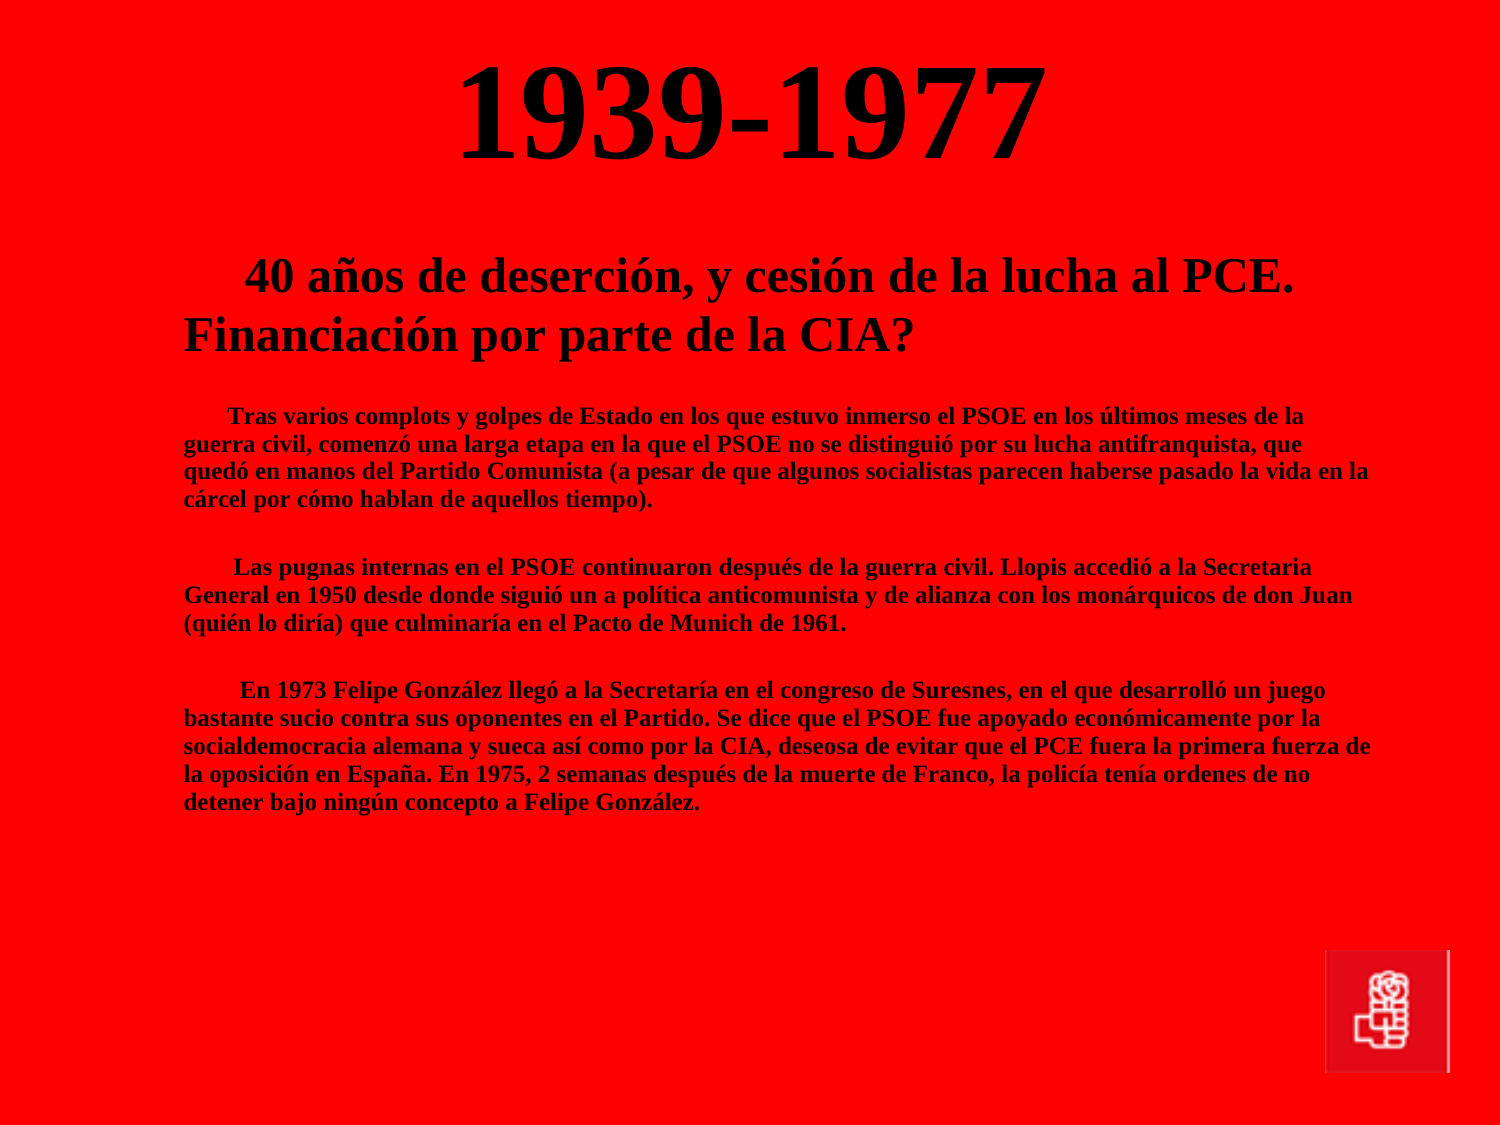

# 1939-1977
 40 años de deserción, y cesión de la lucha al PCE. Financiación por parte de la CIA?
 Tras varios complots y golpes de Estado en los que estuvo inmerso el PSOE en los últimos meses de la guerra civil, comenzó una larga etapa en la que el PSOE no se distinguió por su lucha antifranquista, que quedó en manos del Partido Comunista (a pesar de que algunos socialistas parecen haberse pasado la vida en la cárcel por cómo hablan de aquellos tiempo).
 Las pugnas internas en el PSOE continuaron después de la guerra civil. Llopis accedió a la Secretaria General en 1950 desde donde siguió un a política anticomunista y de alianza con los monárquicos de don Juan (quién lo diría) que culminaría en el Pacto de Munich de 1961.
 En 1973 Felipe González llegó a la Secretaría en el congreso de Suresnes, en el que desarrolló un juego bastante sucio contra sus oponentes en el Partido. Se dice que el PSOE fue apoyado económicamente por la socialdemocracia alemana y sueca así como por la CIA, deseosa de evitar que el PCE fuera la primera fuerza de la oposición en España. En 1975, 2 semanas después de la muerte de Franco, la policía tenía ordenes de no detener bajo ningún concepto a Felipe González.